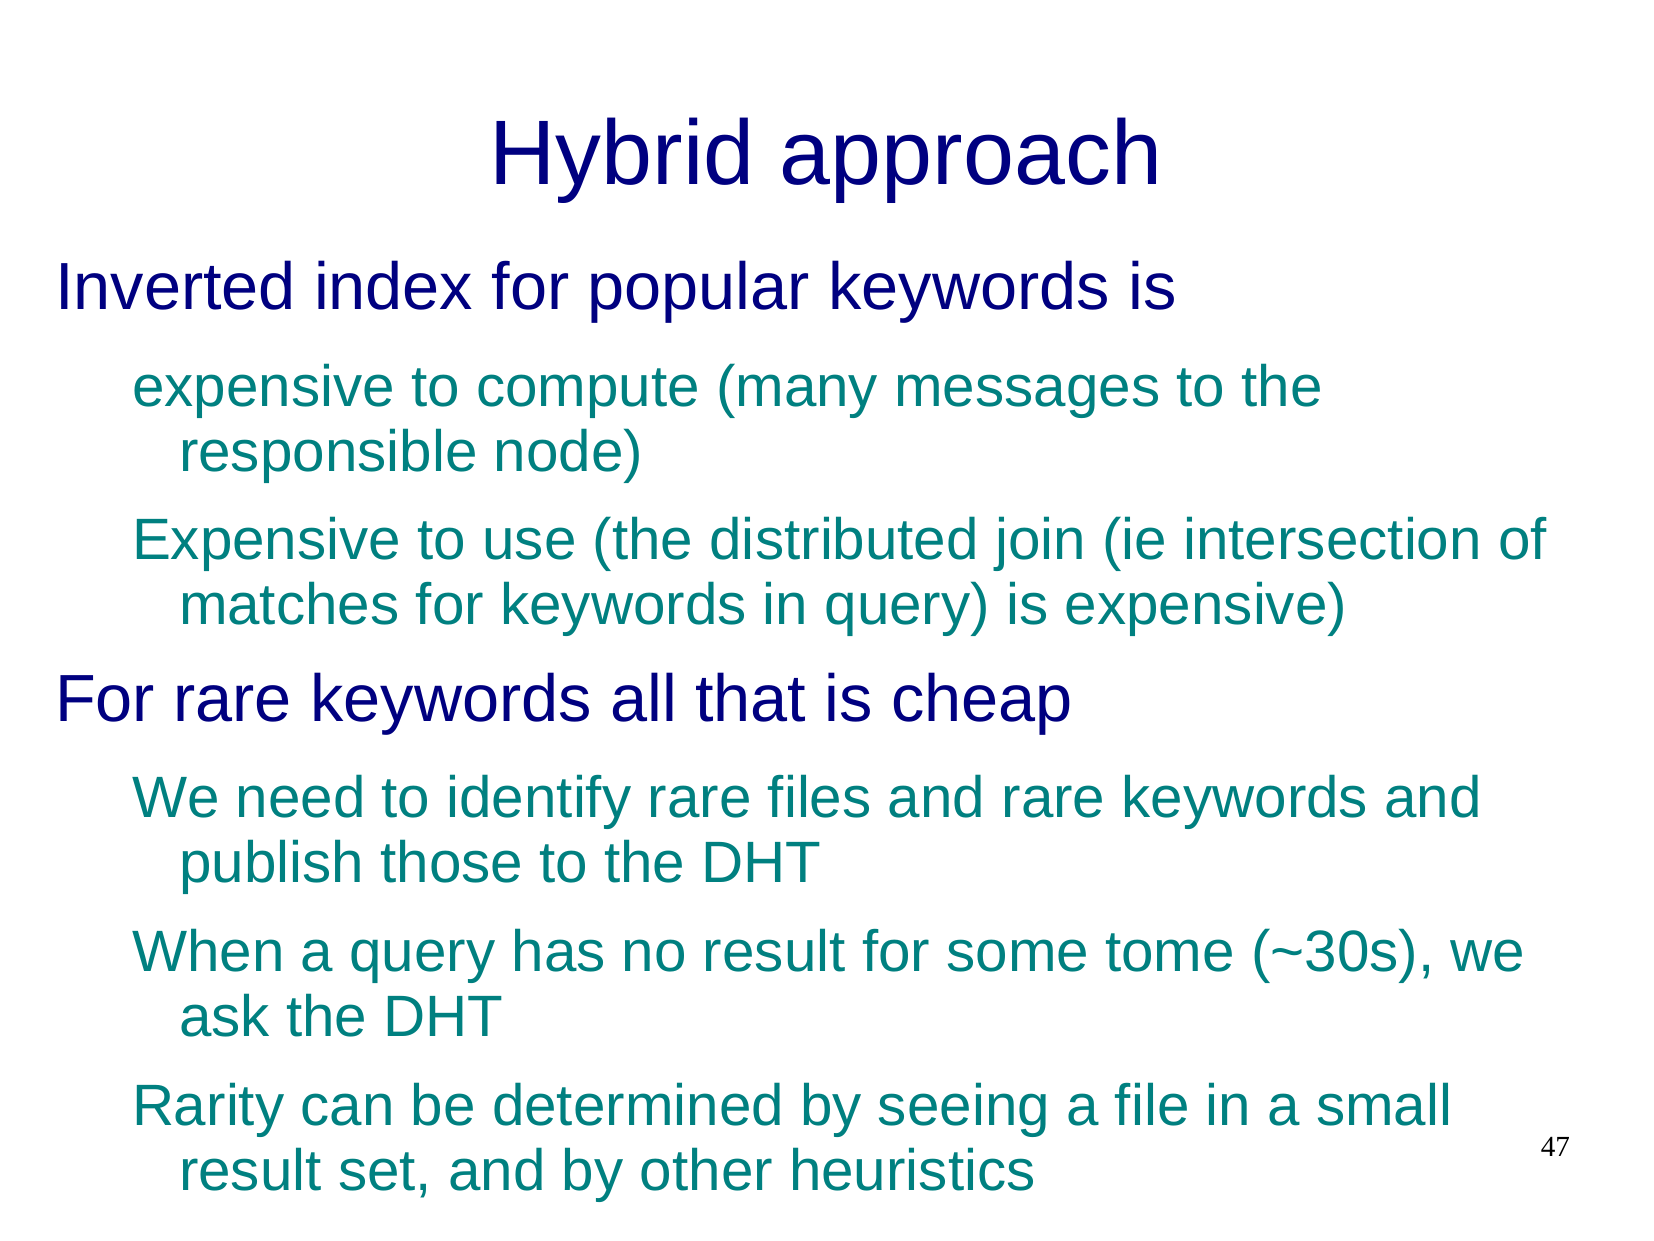

# Hybrid approach
Inverted index for popular keywords is
expensive to compute (many messages to the responsible node)
Expensive to use (the distributed join (ie intersection of matches for keywords in query) is expensive)
For rare keywords all that is cheap
We need to identify rare files and rare keywords and publish those to the DHT
When a query has no result for some tome (~30s), we ask the DHT
Rarity can be determined by seeing a file in a small result set, and by other heuristics
47